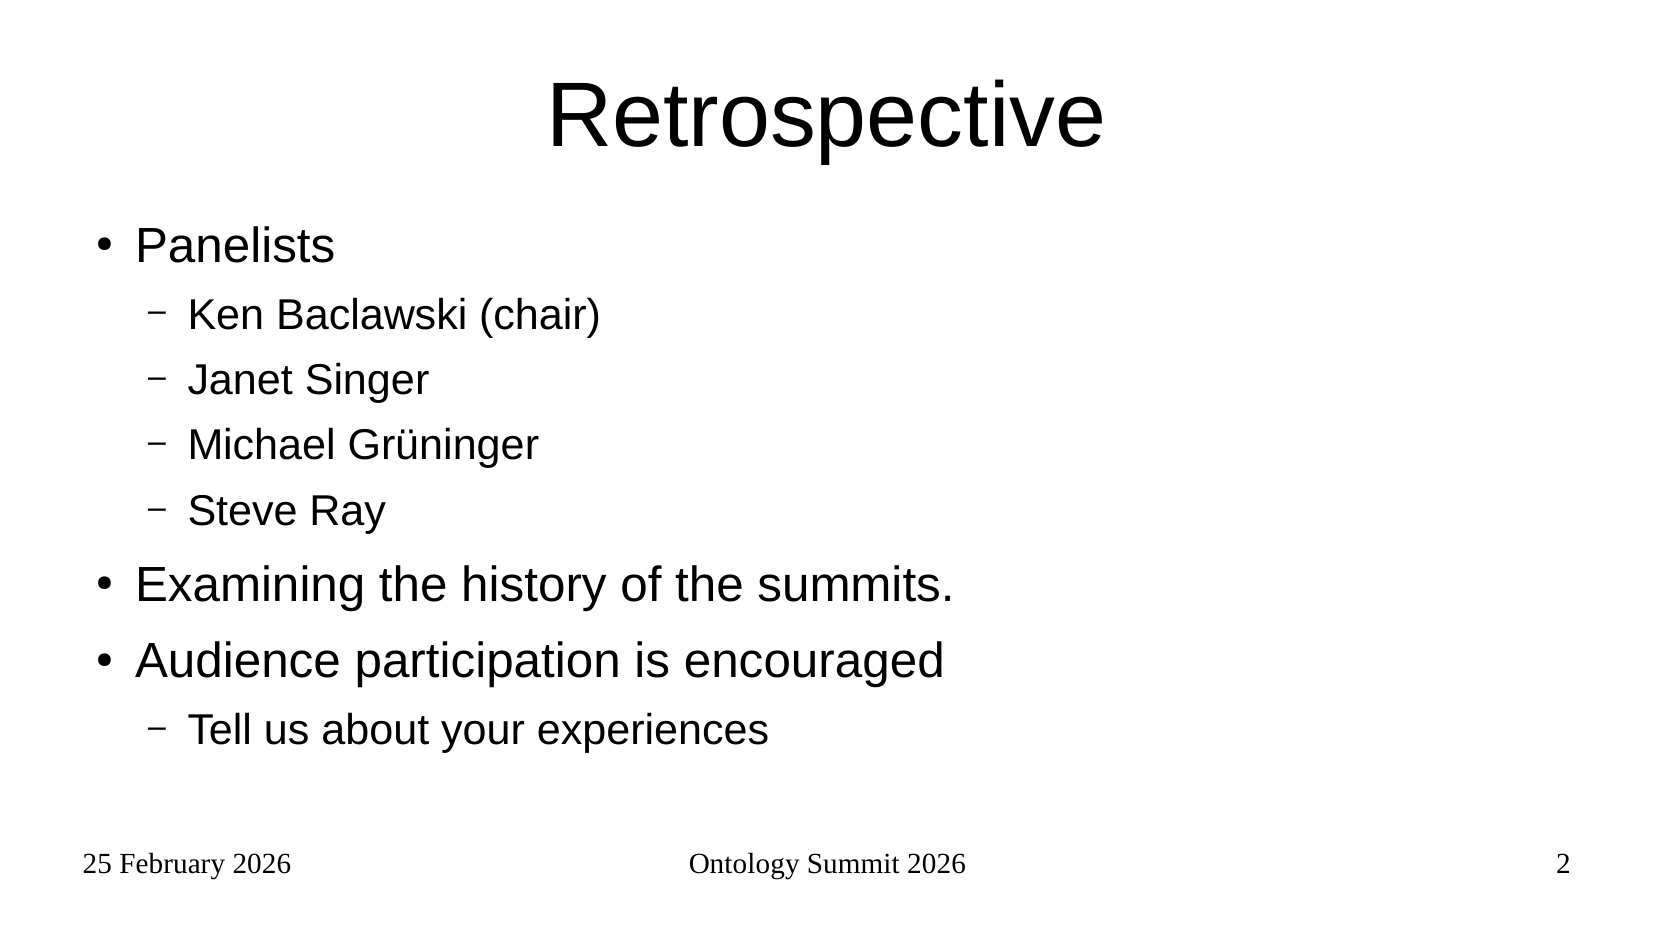

# Retrospective
Panelists
Ken Baclawski (chair)
Janet Singer
Michael Grüninger
Steve Ray
Examining the history of the summits.
Audience participation is encouraged
Tell us about your experiences
25 February 2026
Ontology Summit 2026
2